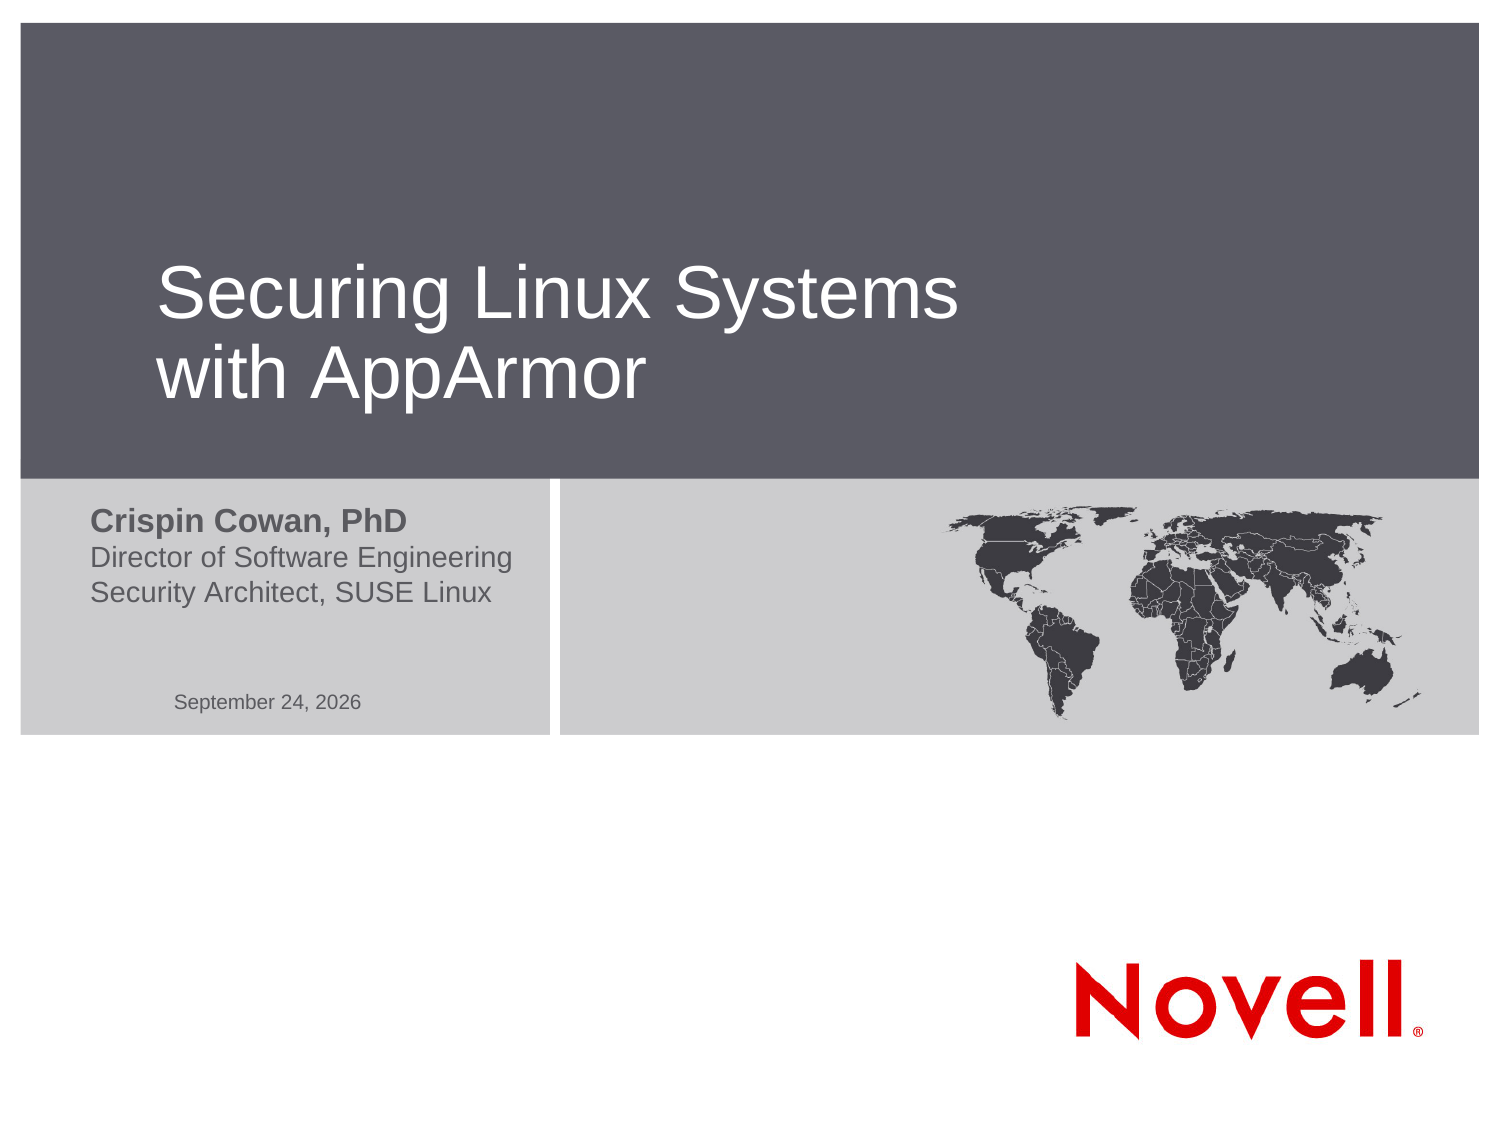

# Securing Linux Systems with AppArmor
Crispin Cowan, PhD
Director of Software Engineering
Security Architect, SUSE Linux